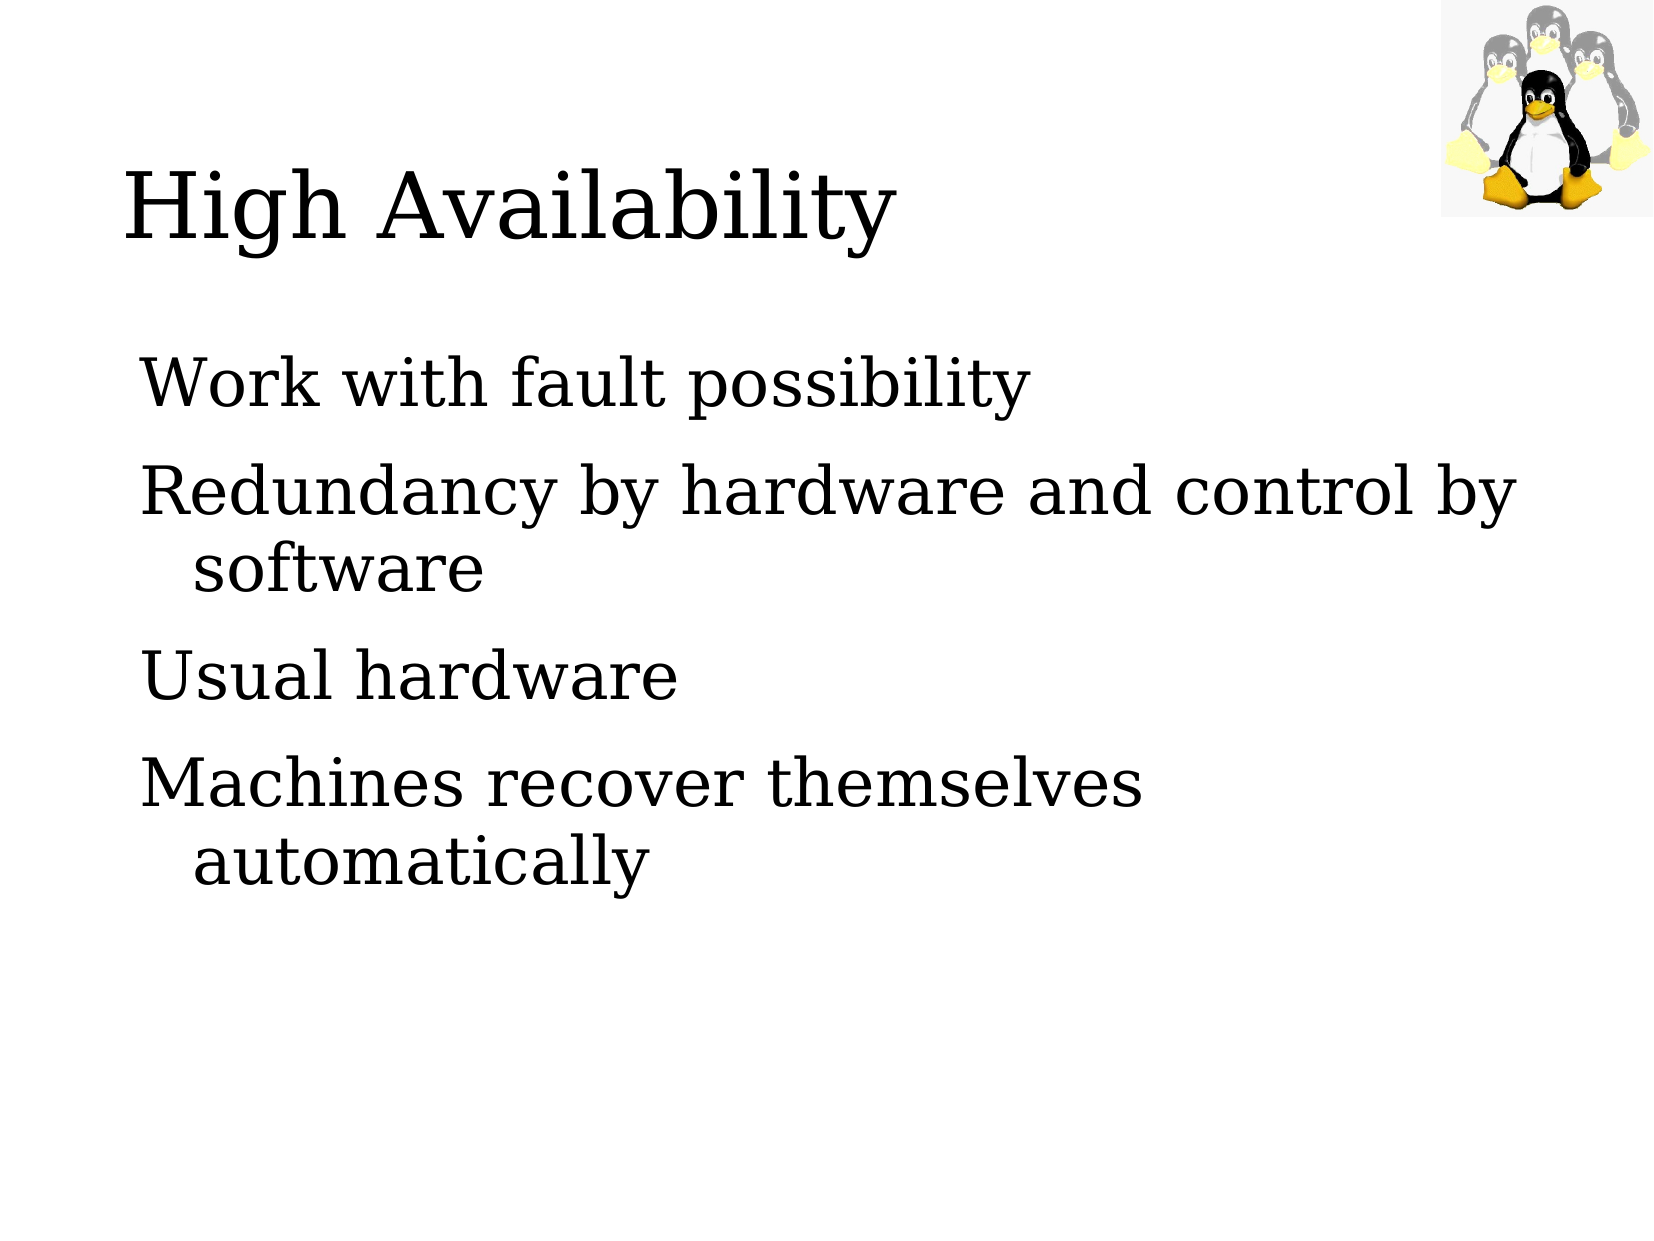

# High Availability
Work with fault possibility
Redundancy by hardware and control by software
Usual hardware
Machines recover themselves automatically